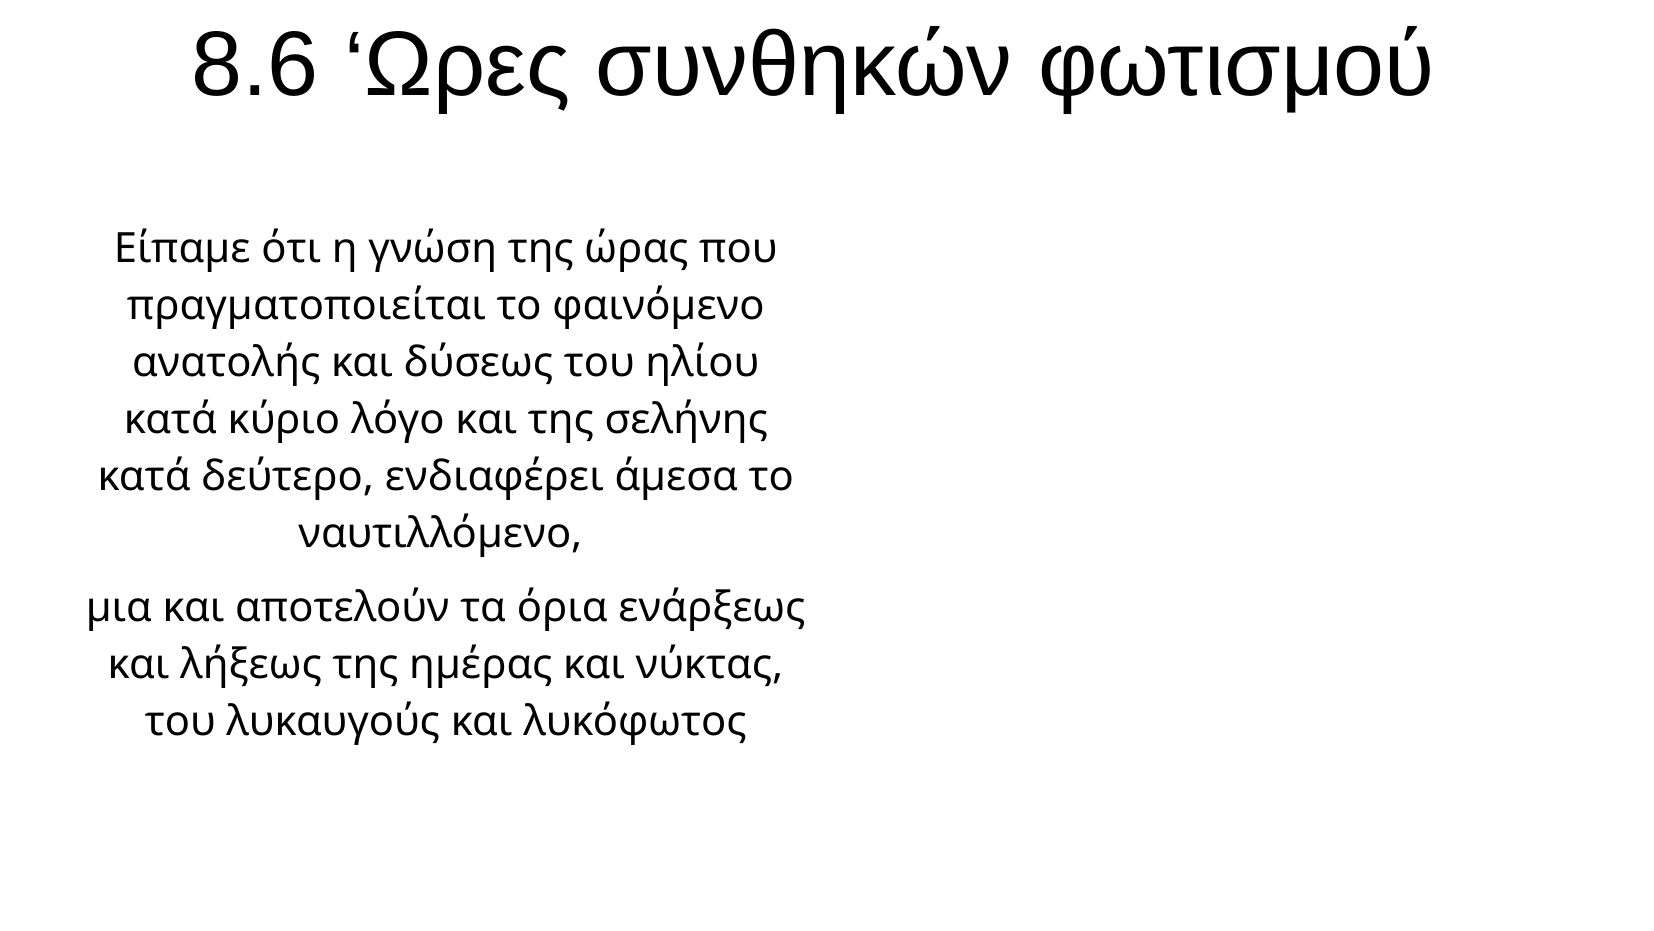

# 8.6 ‘Ωρες συνθηκών φωτισμού
Είπαμε ότι η γνώση της ώρας που πραγματοποιείται το φαινόμενο ανατολής και δύσεως του ηλίου κατά κύριο λόγο και της σελήνης κατά δεύτερο, ενδιαφέρει άμεσα το ναυτιλλόμενο,
μια και αποτελούν τα όρια ενάρξεως και λήξεως της ημέρας και νύκτας, του λυκαυγούς και λυκόφωτος